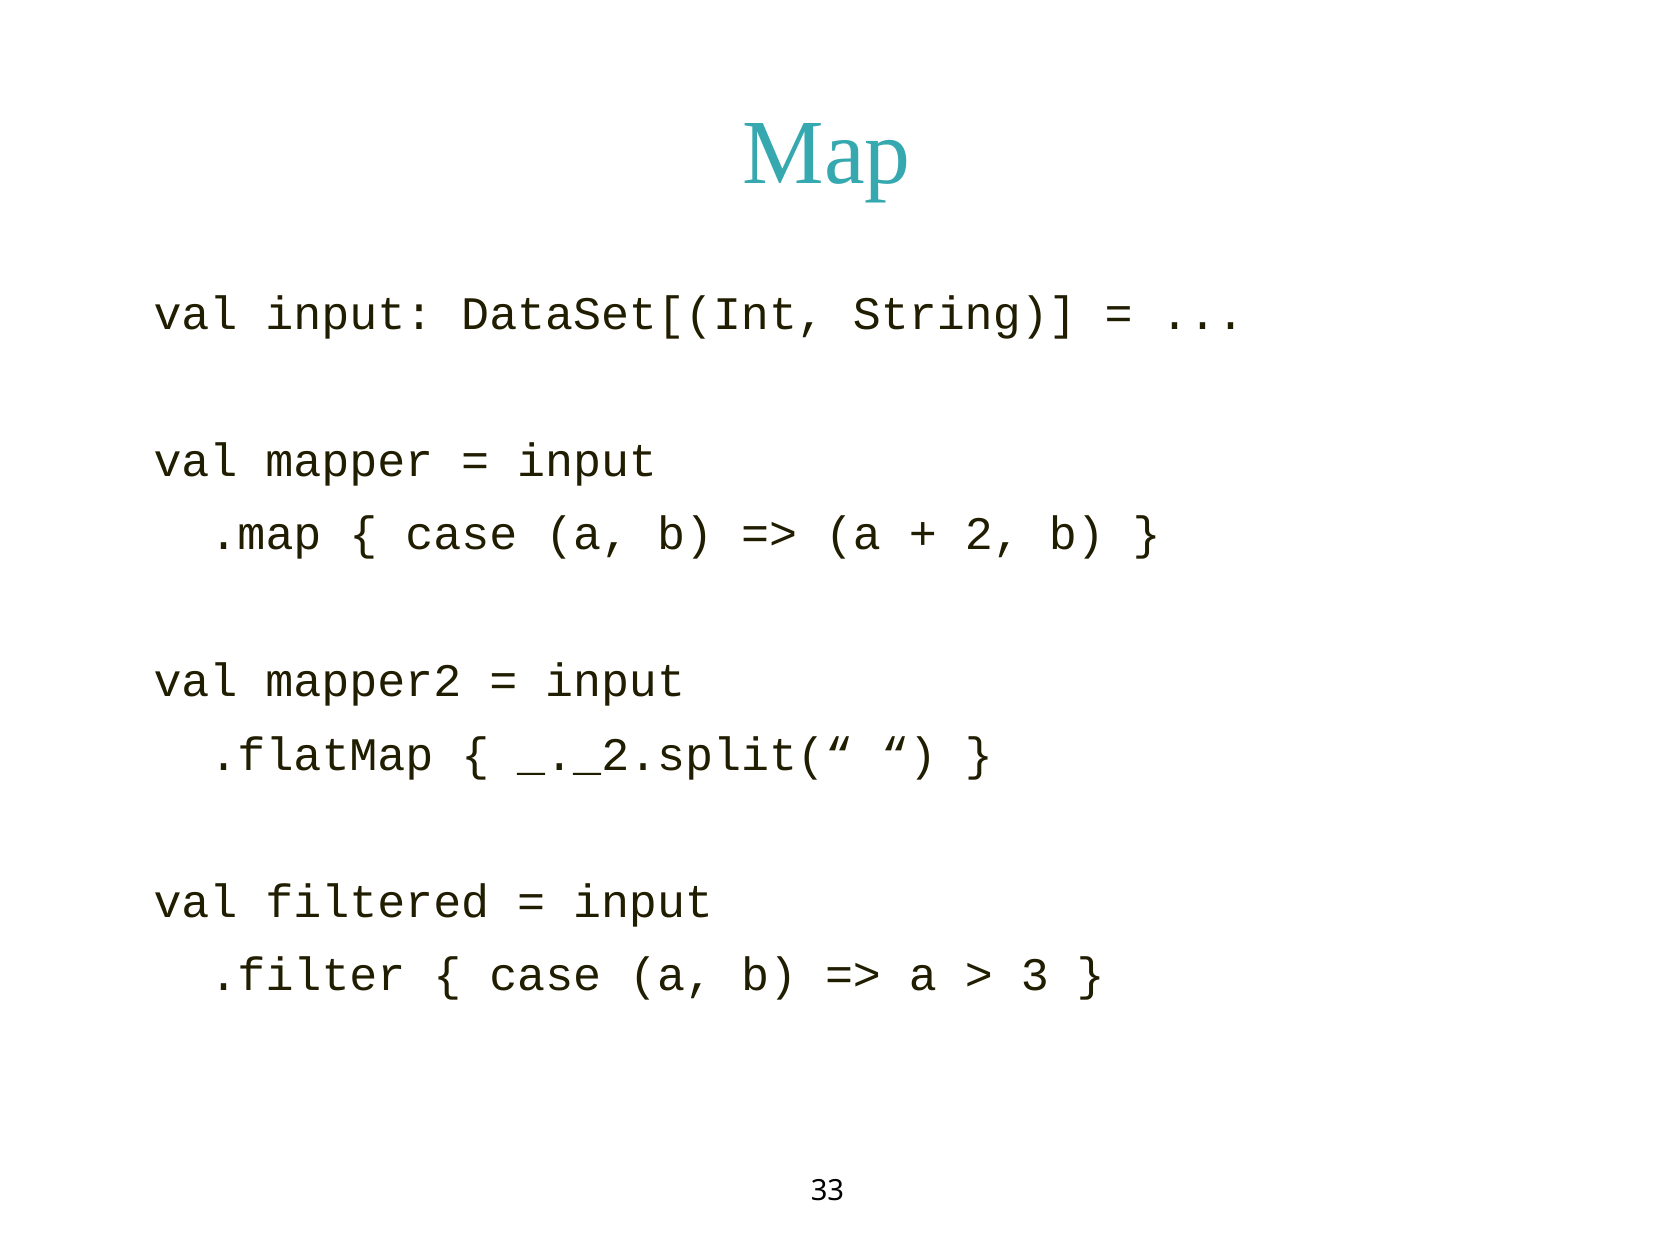

# Map
val input: DataSet[(Int, String)] = ...
val mapper = input
 .map { case (a, b) => (a + 2, b) }
val mapper2 = input
 .flatMap { _._2.split(“ “) }
val filtered = input
 .filter { case (a, b) => a > 3 }
33